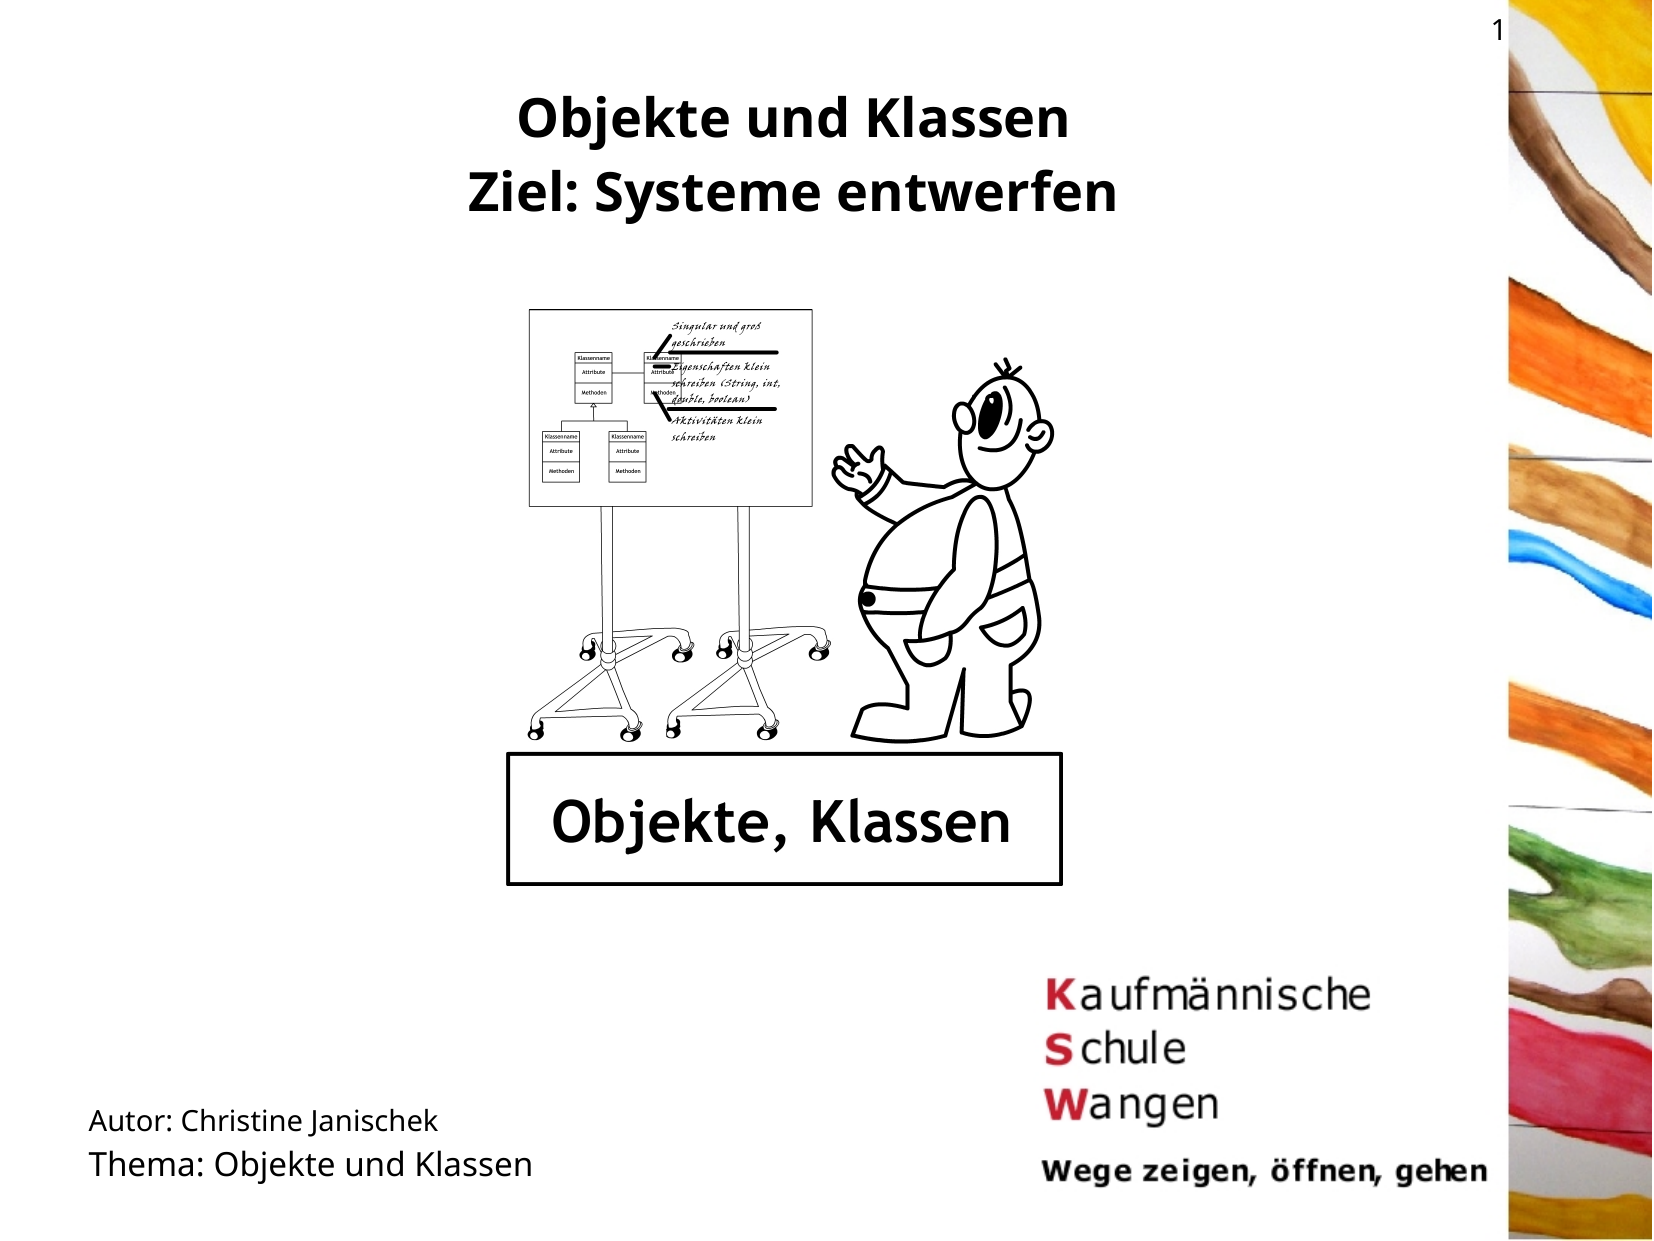

1
# Objekte und Klassen Ziel: Systeme entwerfen